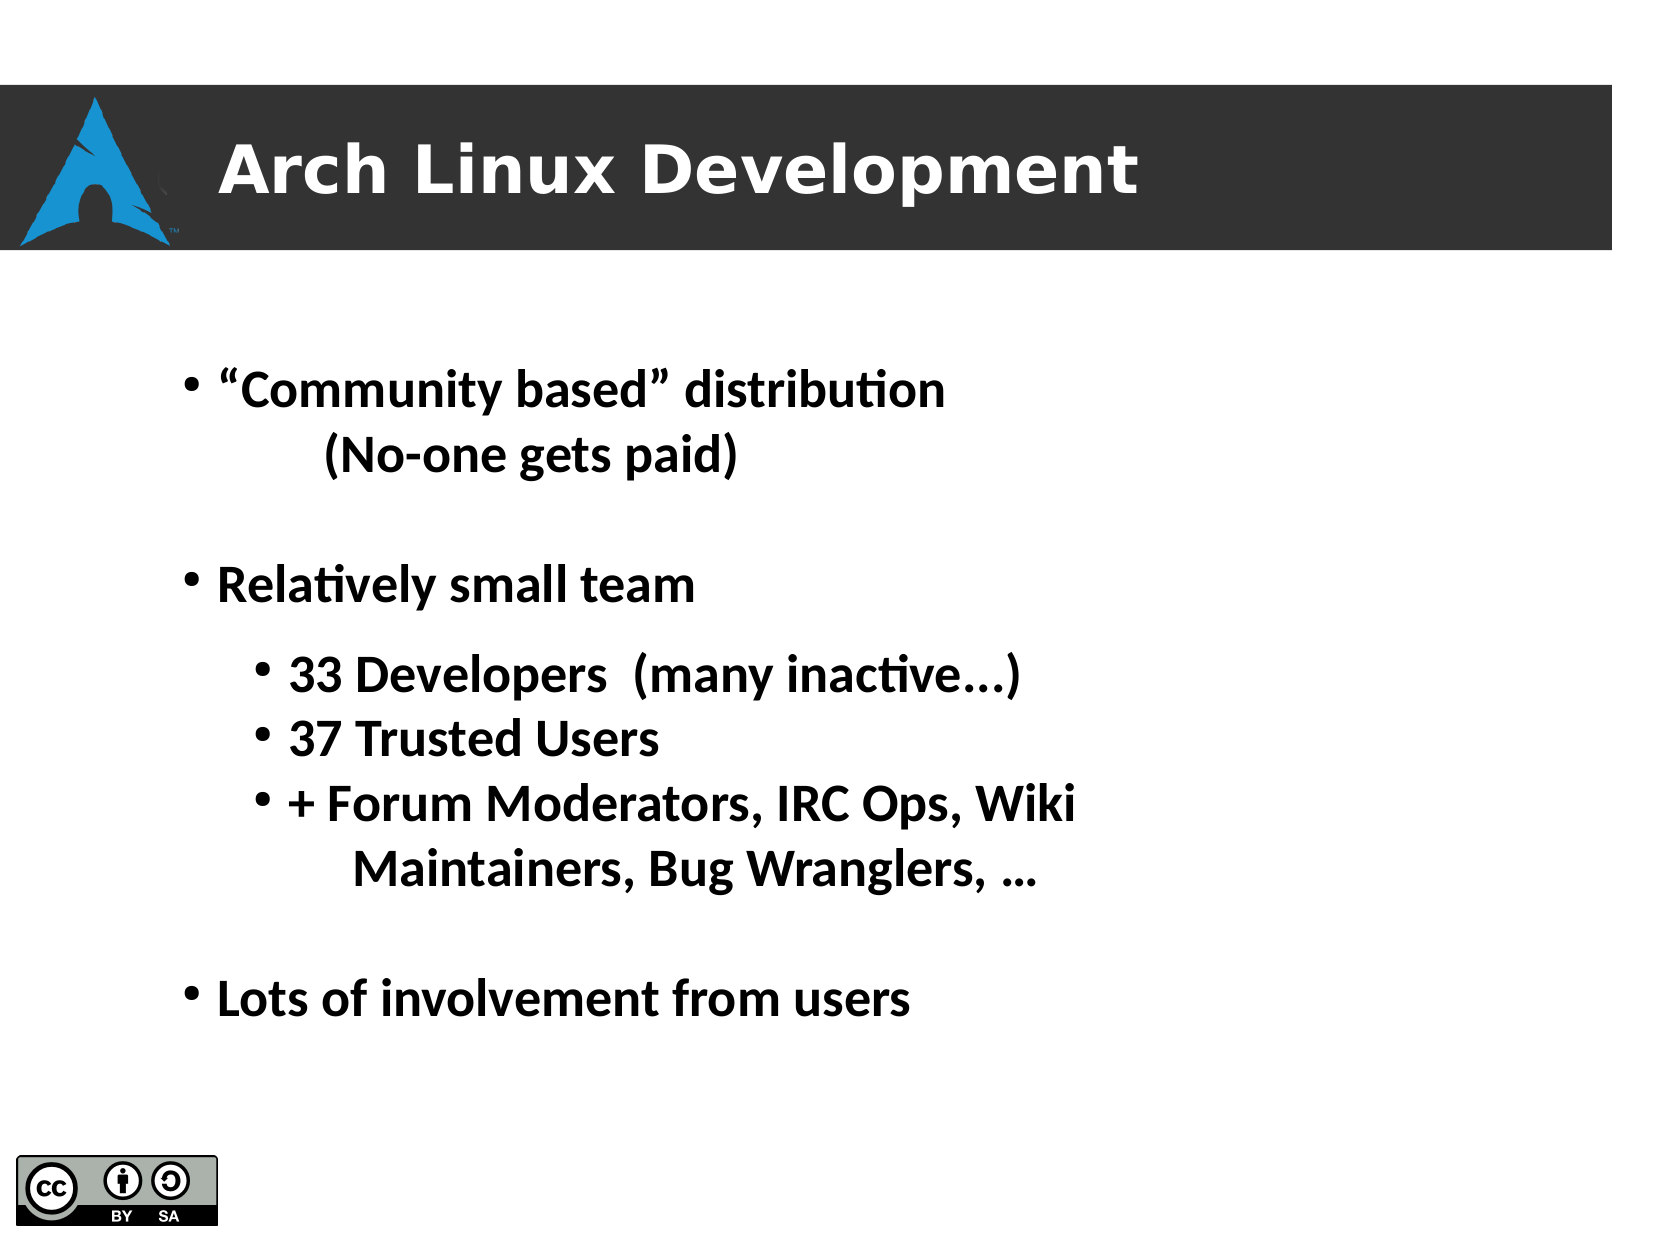

Arch Linux Development
#
“Community based” distribution
(No-one gets paid)
Relatively small team
33 Developers (many inactive...)
37 Trusted Users
+ Forum Moderators, IRC Ops, Wiki
 Maintainers, Bug Wranglers, …
Lots of involvement from users